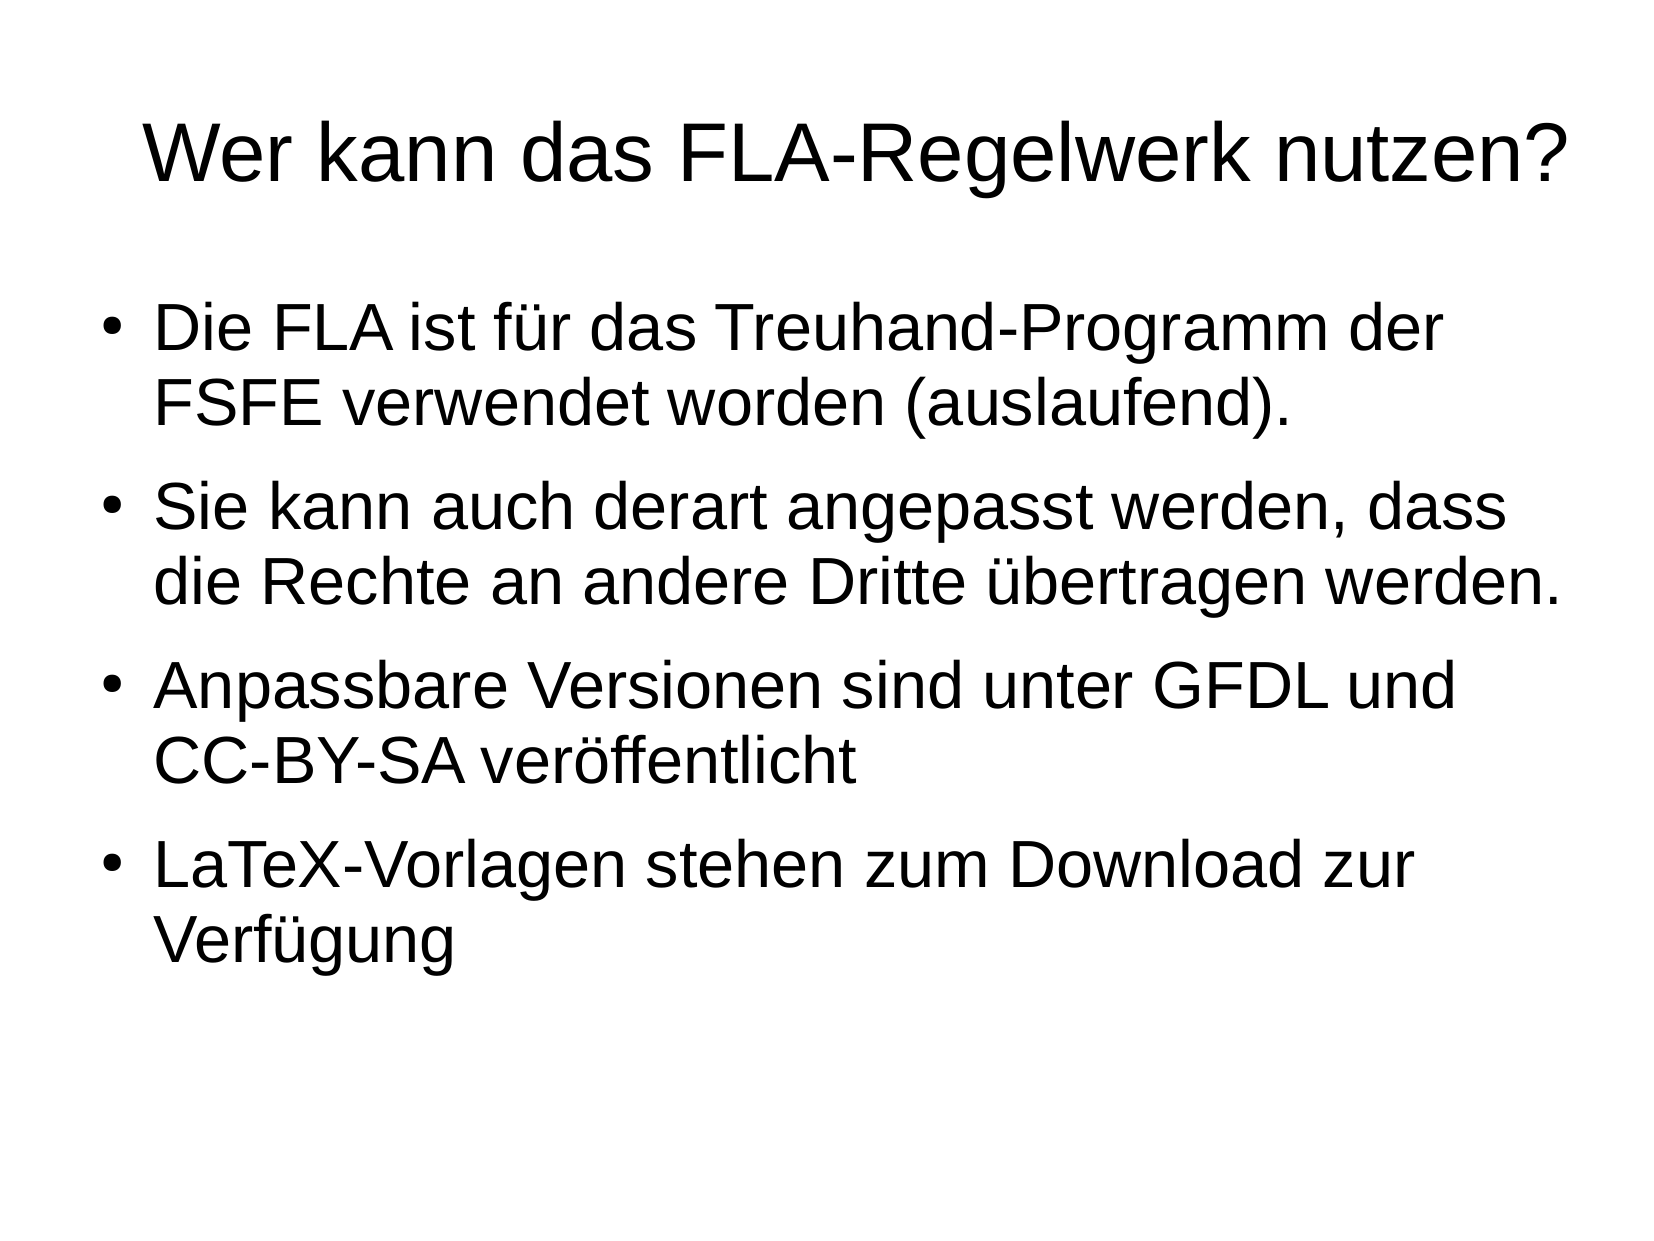

# Wer kann das FLA-Regelwerk nutzen?
Die FLA ist für das Treuhand-Programm der FSFE verwendet worden (auslaufend).
Sie kann auch derart angepasst werden, dass die Rechte an andere Dritte übertragen werden.
Anpassbare Versionen sind unter GFDL und CC-BY-SA veröffentlicht
LaTeX-Vorlagen stehen zum Download zur Verfügung